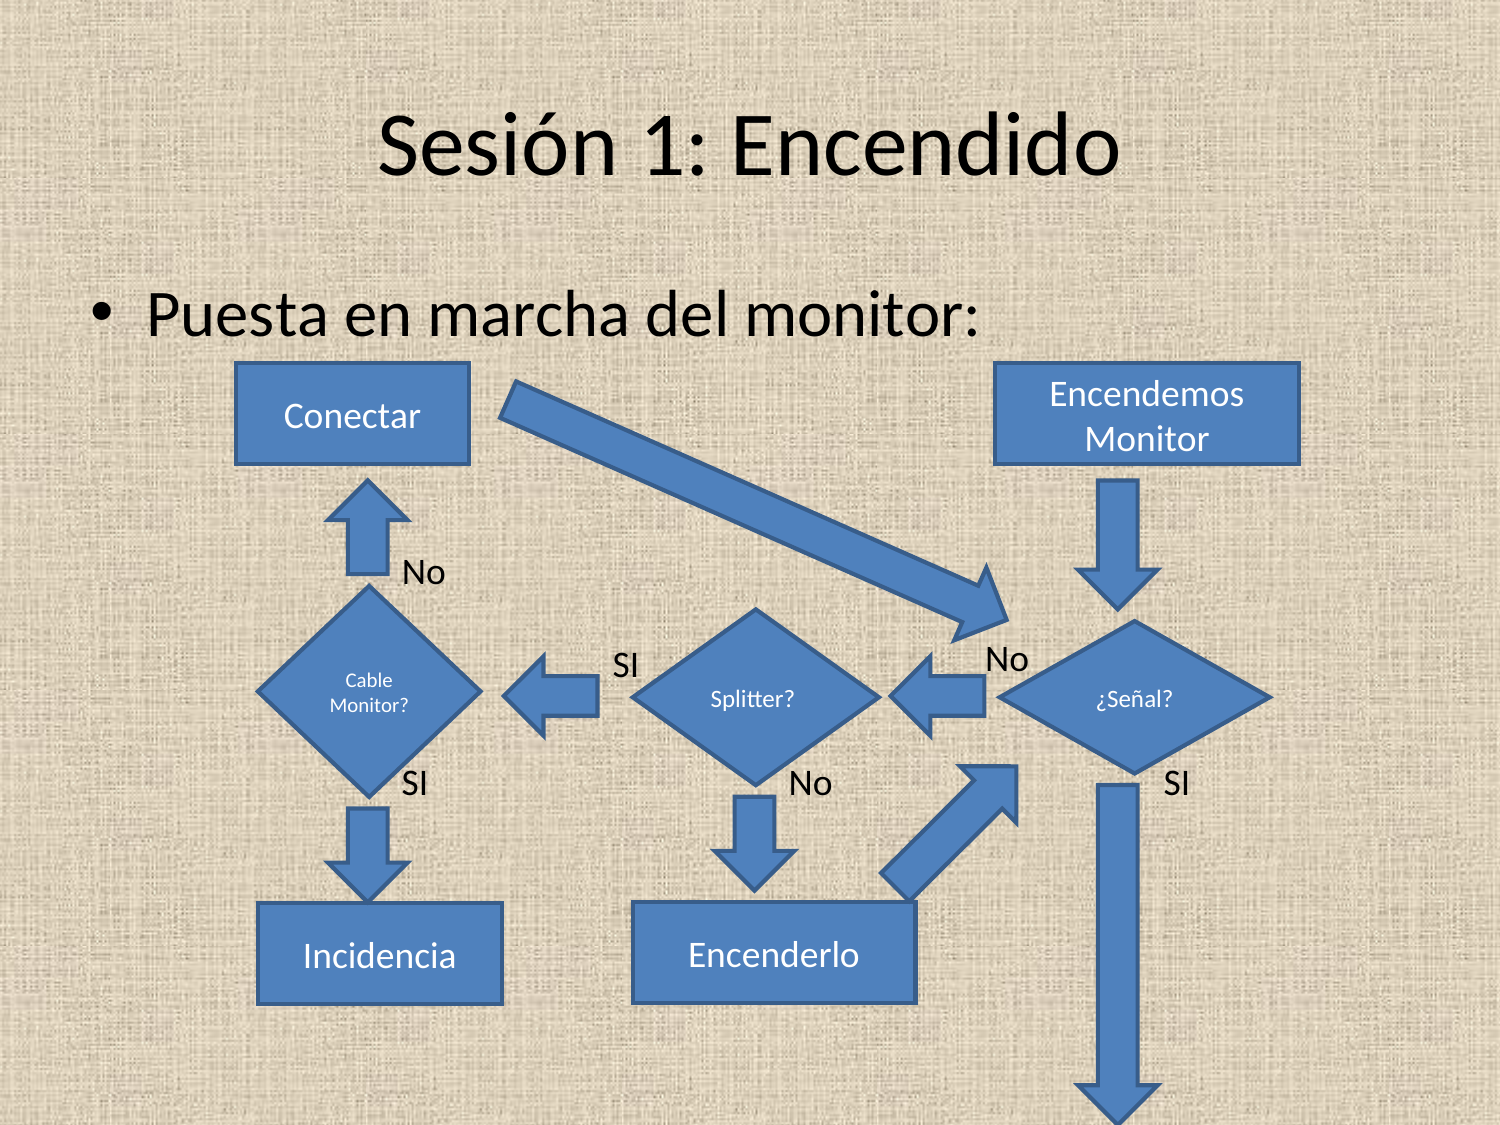

# Sesión 1: Encendido
Puesta en marcha del monitor:
Conectar
Encendemos Monitor
No
Cable Monitor?
Splitter?
¿Señal?
No
SI
SI
SI
No
Encenderlo
Incidencia